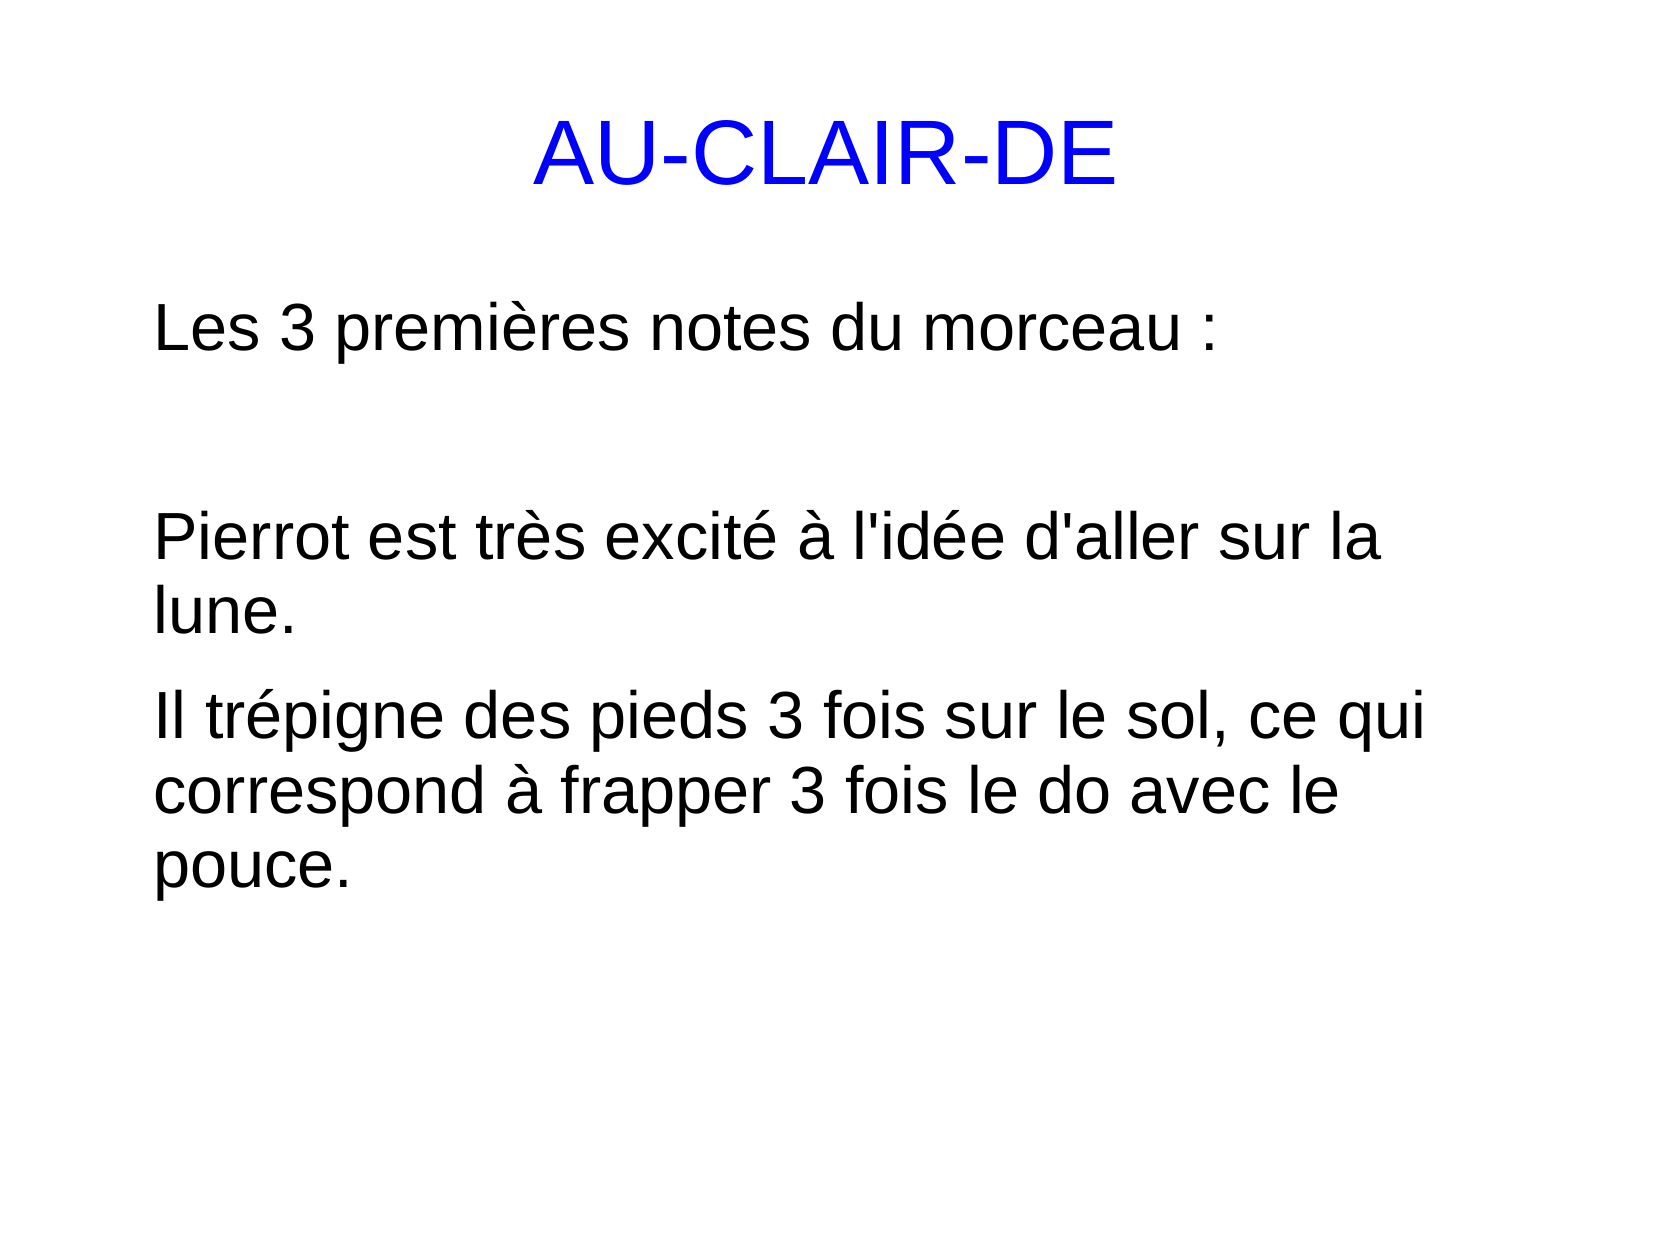

# AU-CLAIR-DE
Les 3 premières notes du morceau :
Pierrot est très excité à l'idée d'aller sur la lune.
Il trépigne des pieds 3 fois sur le sol, ce qui correspond à frapper 3 fois le do avec le pouce.